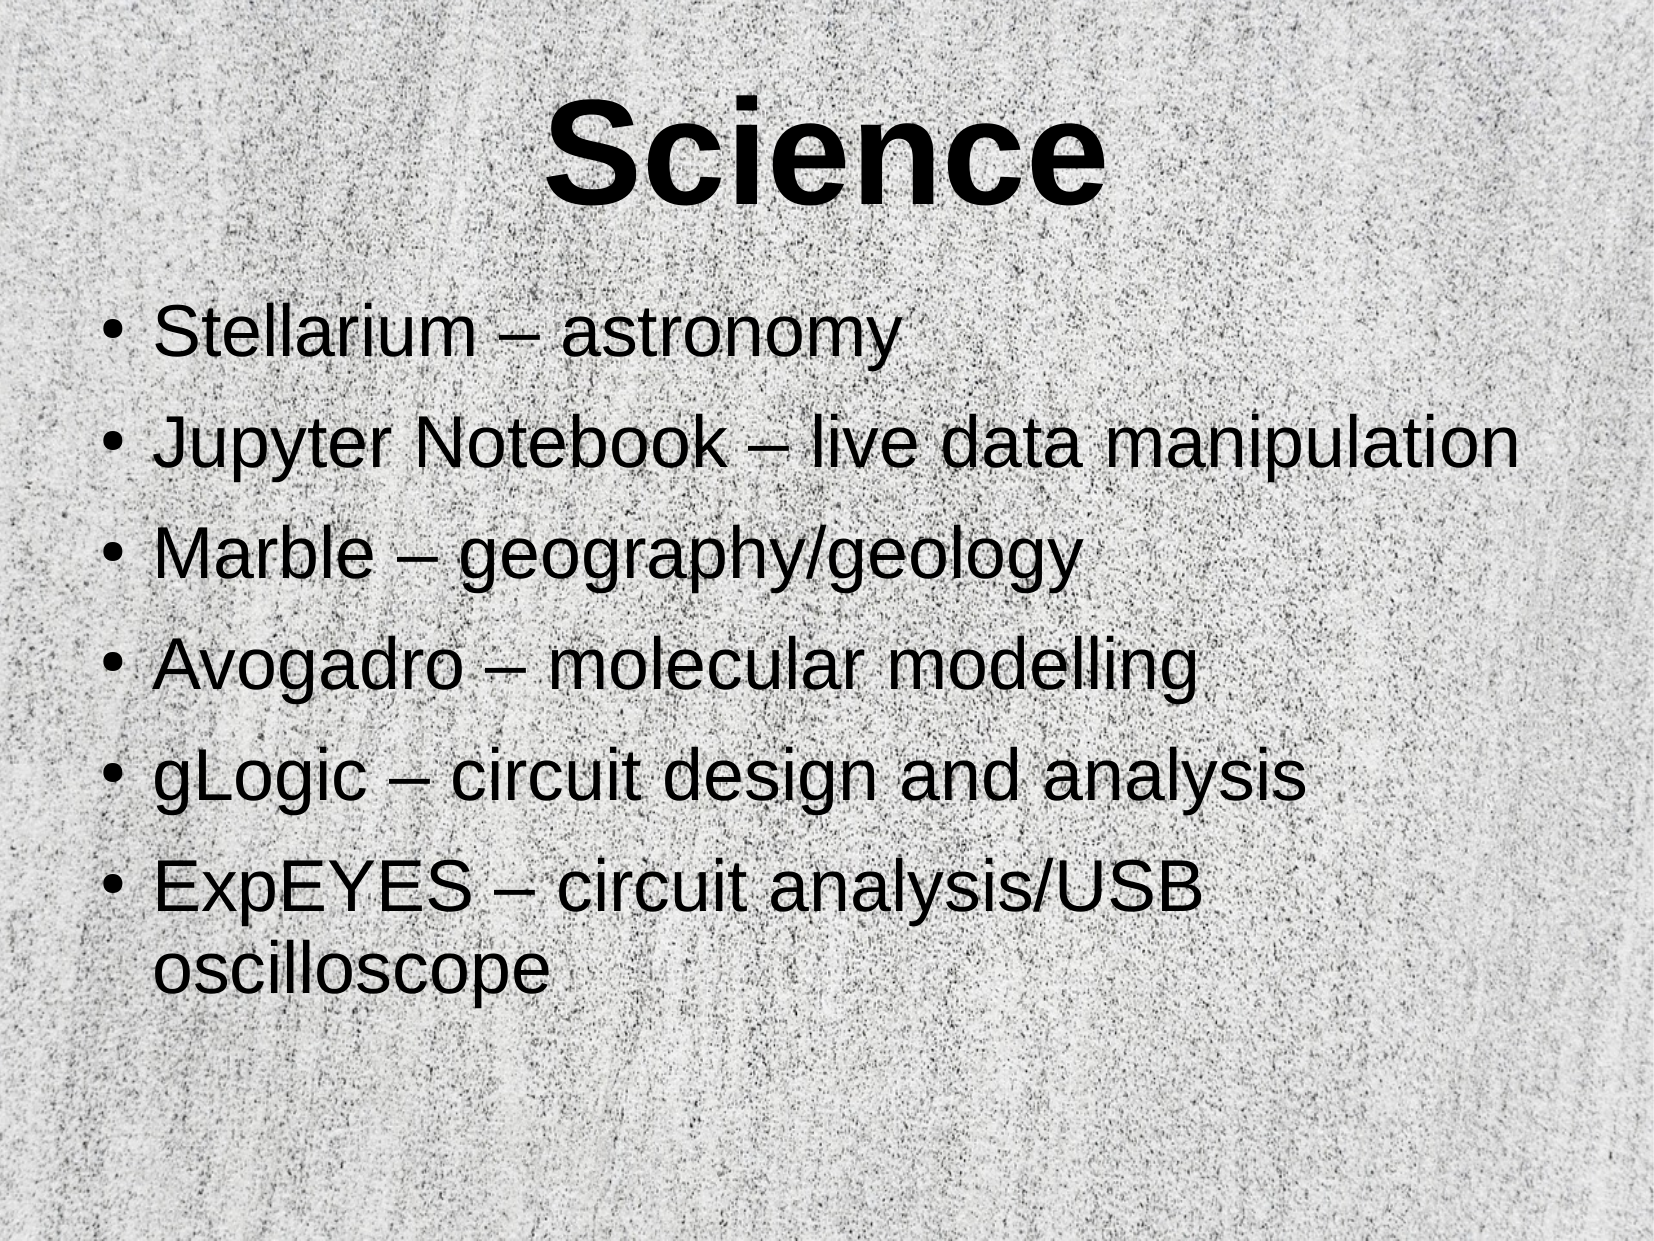

# Science
Stellarium – astronomy
Jupyter Notebook – live data manipulation
Marble – geography/geology
Avogadro – molecular modelling
gLogic – circuit design and analysis
ExpEYES – circuit analysis/USB oscilloscope